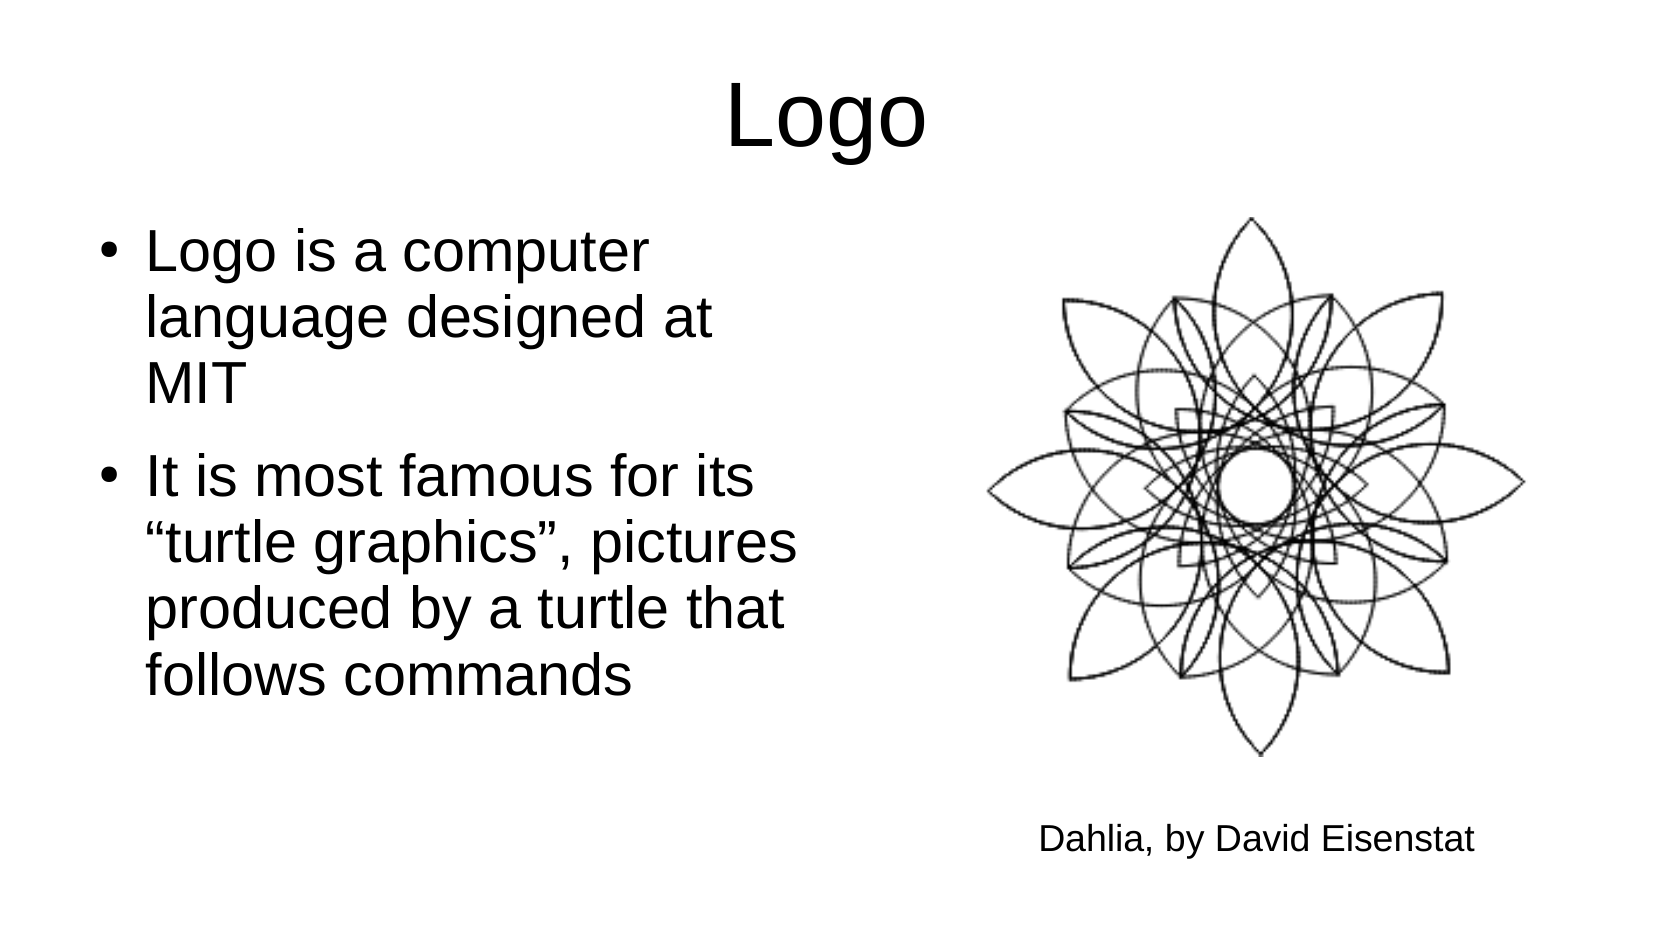

# Logo
Logo is a computer language designed at MIT
It is most famous for its “turtle graphics”, pictures produced by a turtle that follows commands
Dahlia, by David Eisenstat